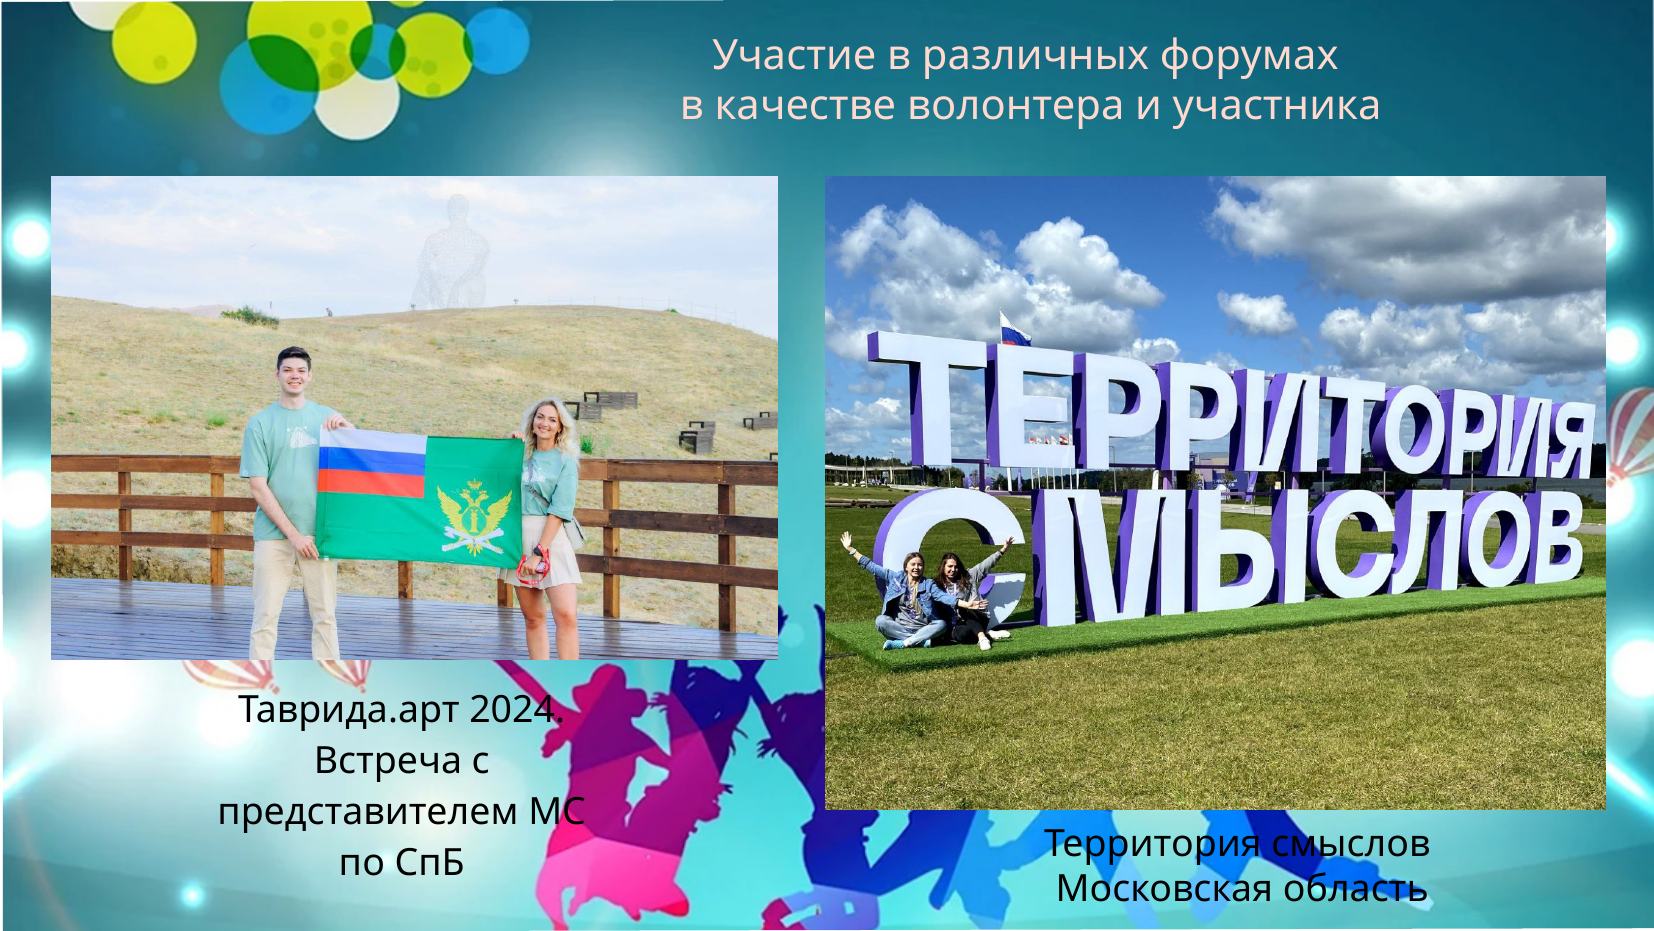

Участие в различных форумах
в качестве волонтера и участника
Таврида.арт 2024.
Встреча с представителем МС по СпБ
Территория смыслов
Московская область